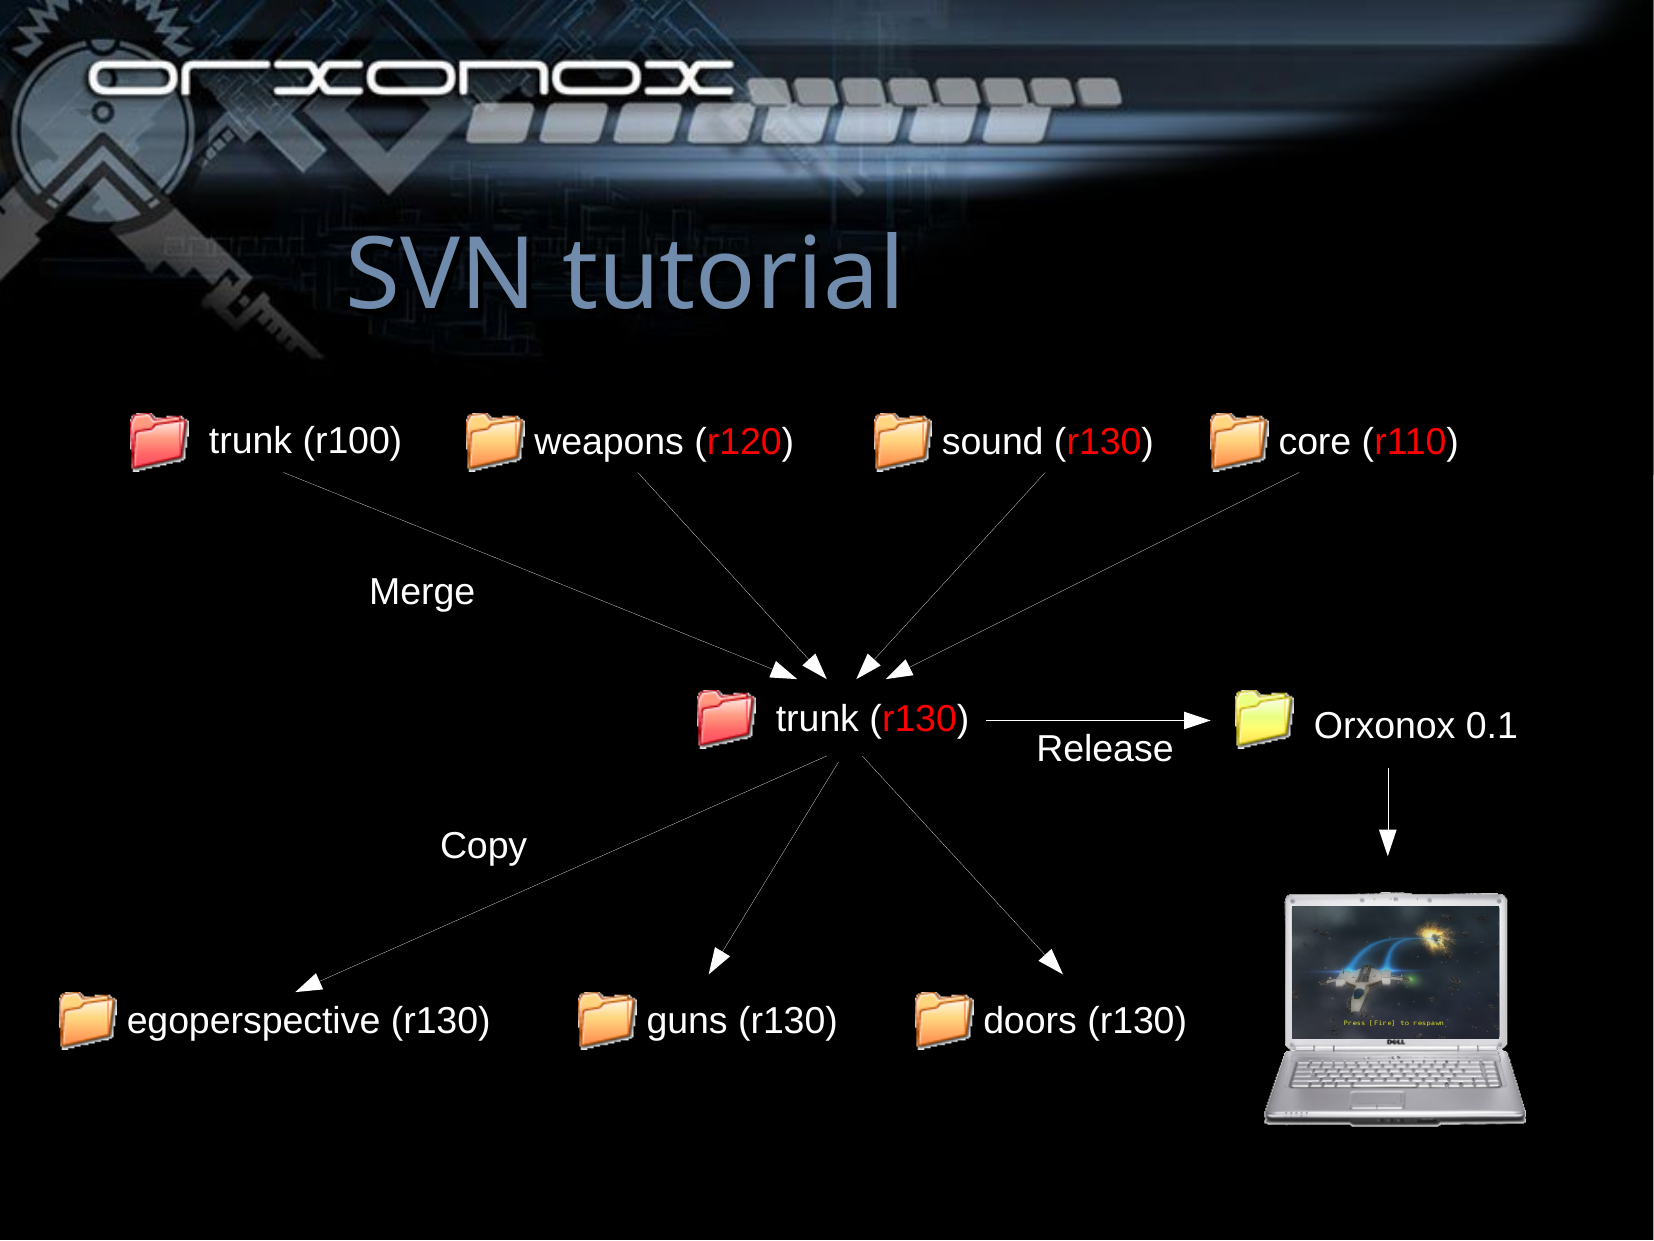

trunk (r100)
weapons (r120)
sound (r130)
core (r110)
Merge
trunk (r130)
Orxonox 0.1
Release
Copy
egoperspective (r130)
guns (r130)
doors (r130)